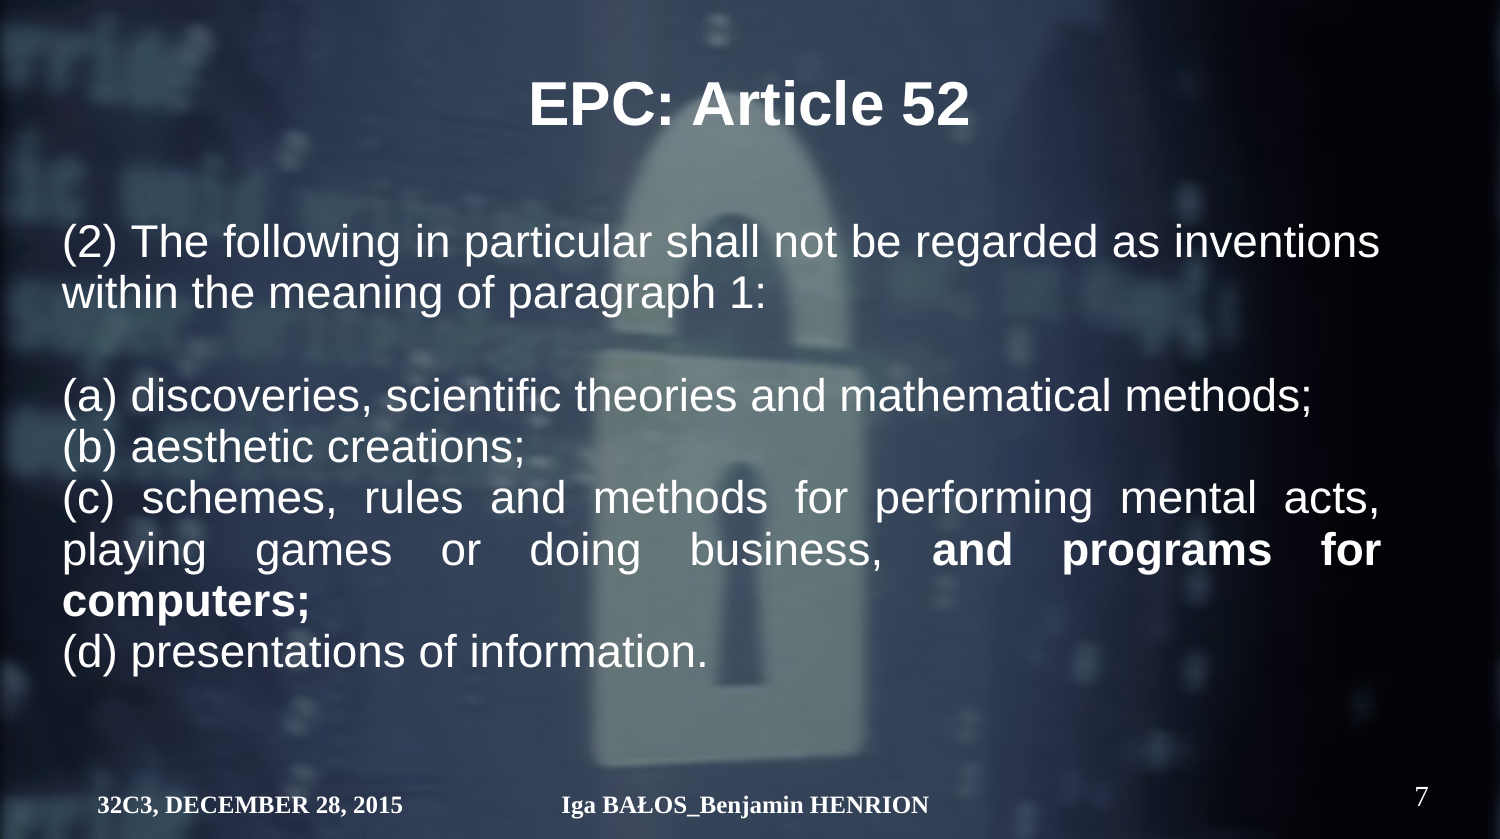

# EPC: Article 52
(2) The following in particular shall not be regarded as inventions within the meaning of paragraph 1:
(a) discoveries, scientific theories and mathematical methods;
(b) aesthetic creations;
(c) schemes, rules and methods for performing mental acts, playing games or doing business, and programs for computers;
(d) presentations of information.
7
32C3, DECEMBER 22, 2015
Iga BAŁOS_Benjamin HENRION